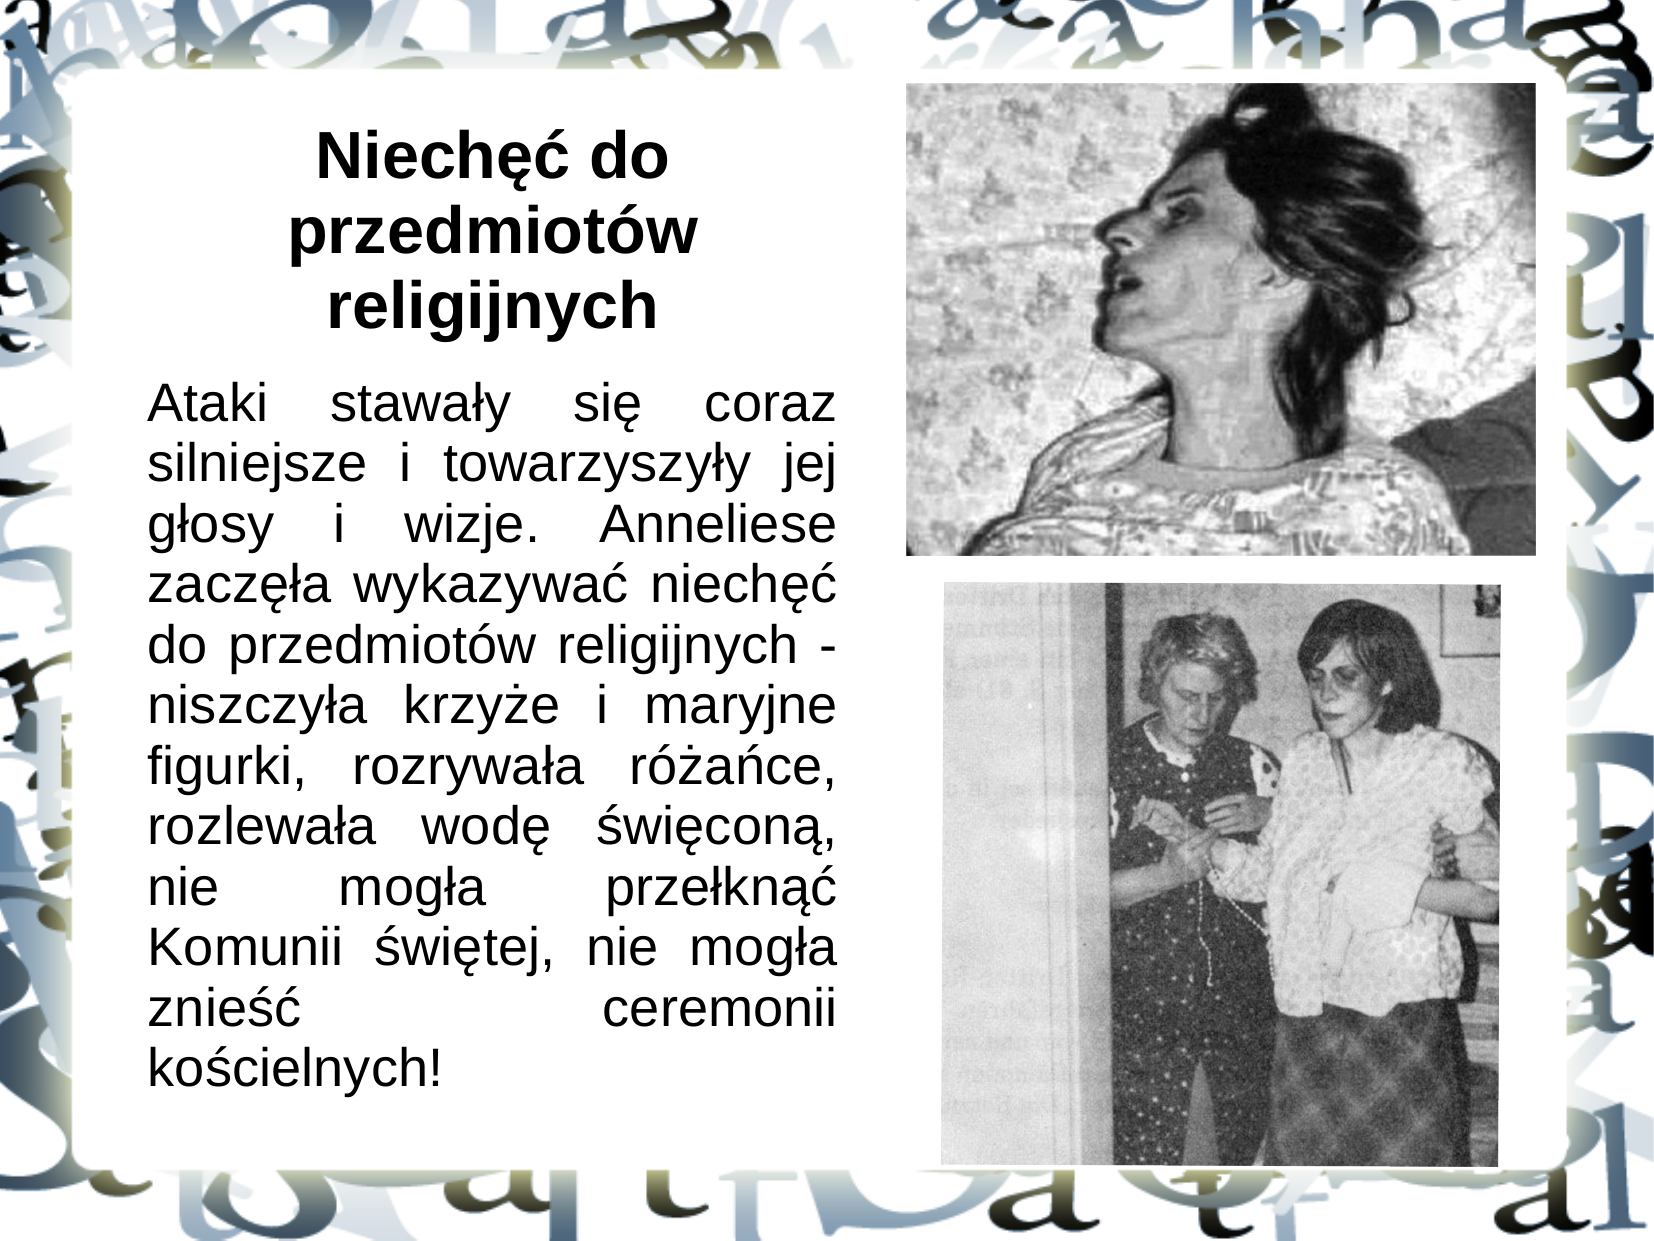

# Niechęć do przedmiotów religijnych
Ataki stawały się coraz silniejsze i towarzyszyły jej głosy i wizje. Anneliese zaczęła wykazywać niechęć do przedmiotów religijnych - niszczyła krzyże i maryjne figurki, rozrywała różańce, rozlewała wodę święconą, nie mogła przełknąć Komunii świętej, nie mogła znieść ceremonii kościelnych!